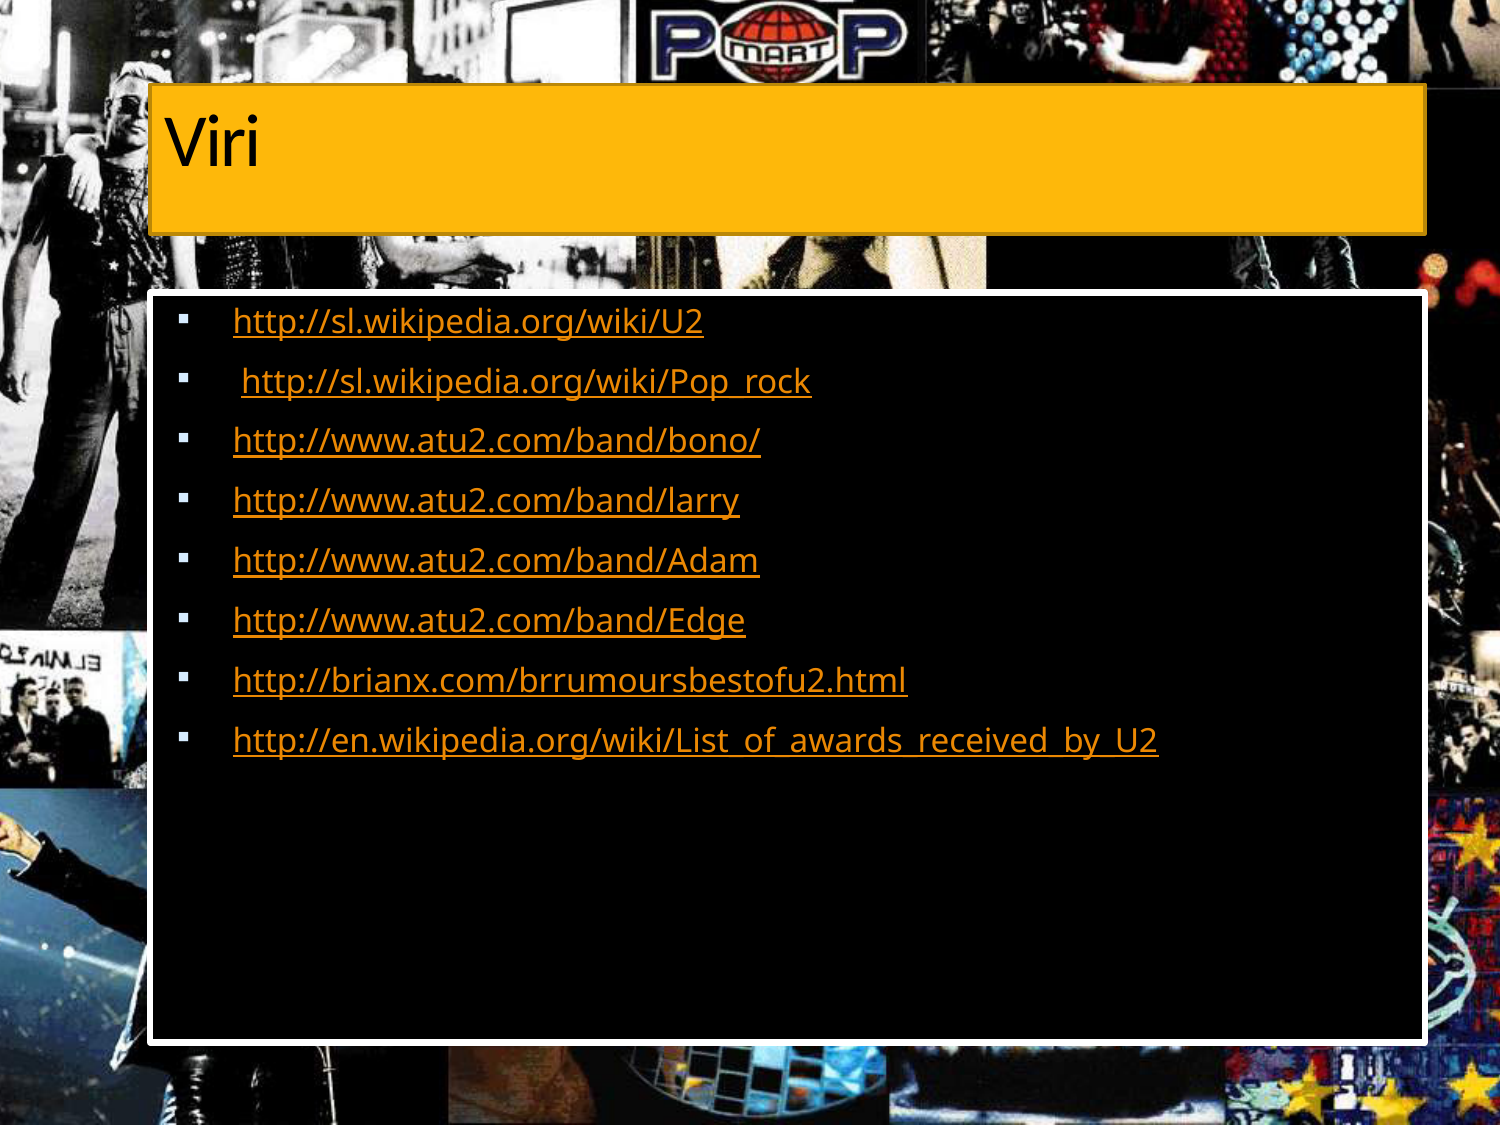

# Viri
http://sl.wikipedia.org/wiki/U2
 http://sl.wikipedia.org/wiki/Pop_rock
http://www.atu2.com/band/bono/
http://www.atu2.com/band/larry
http://www.atu2.com/band/Adam
http://www.atu2.com/band/Edge
http://brianx.com/brrumoursbestofu2.html
http://en.wikipedia.org/wiki/List_of_awards_received_by_U2